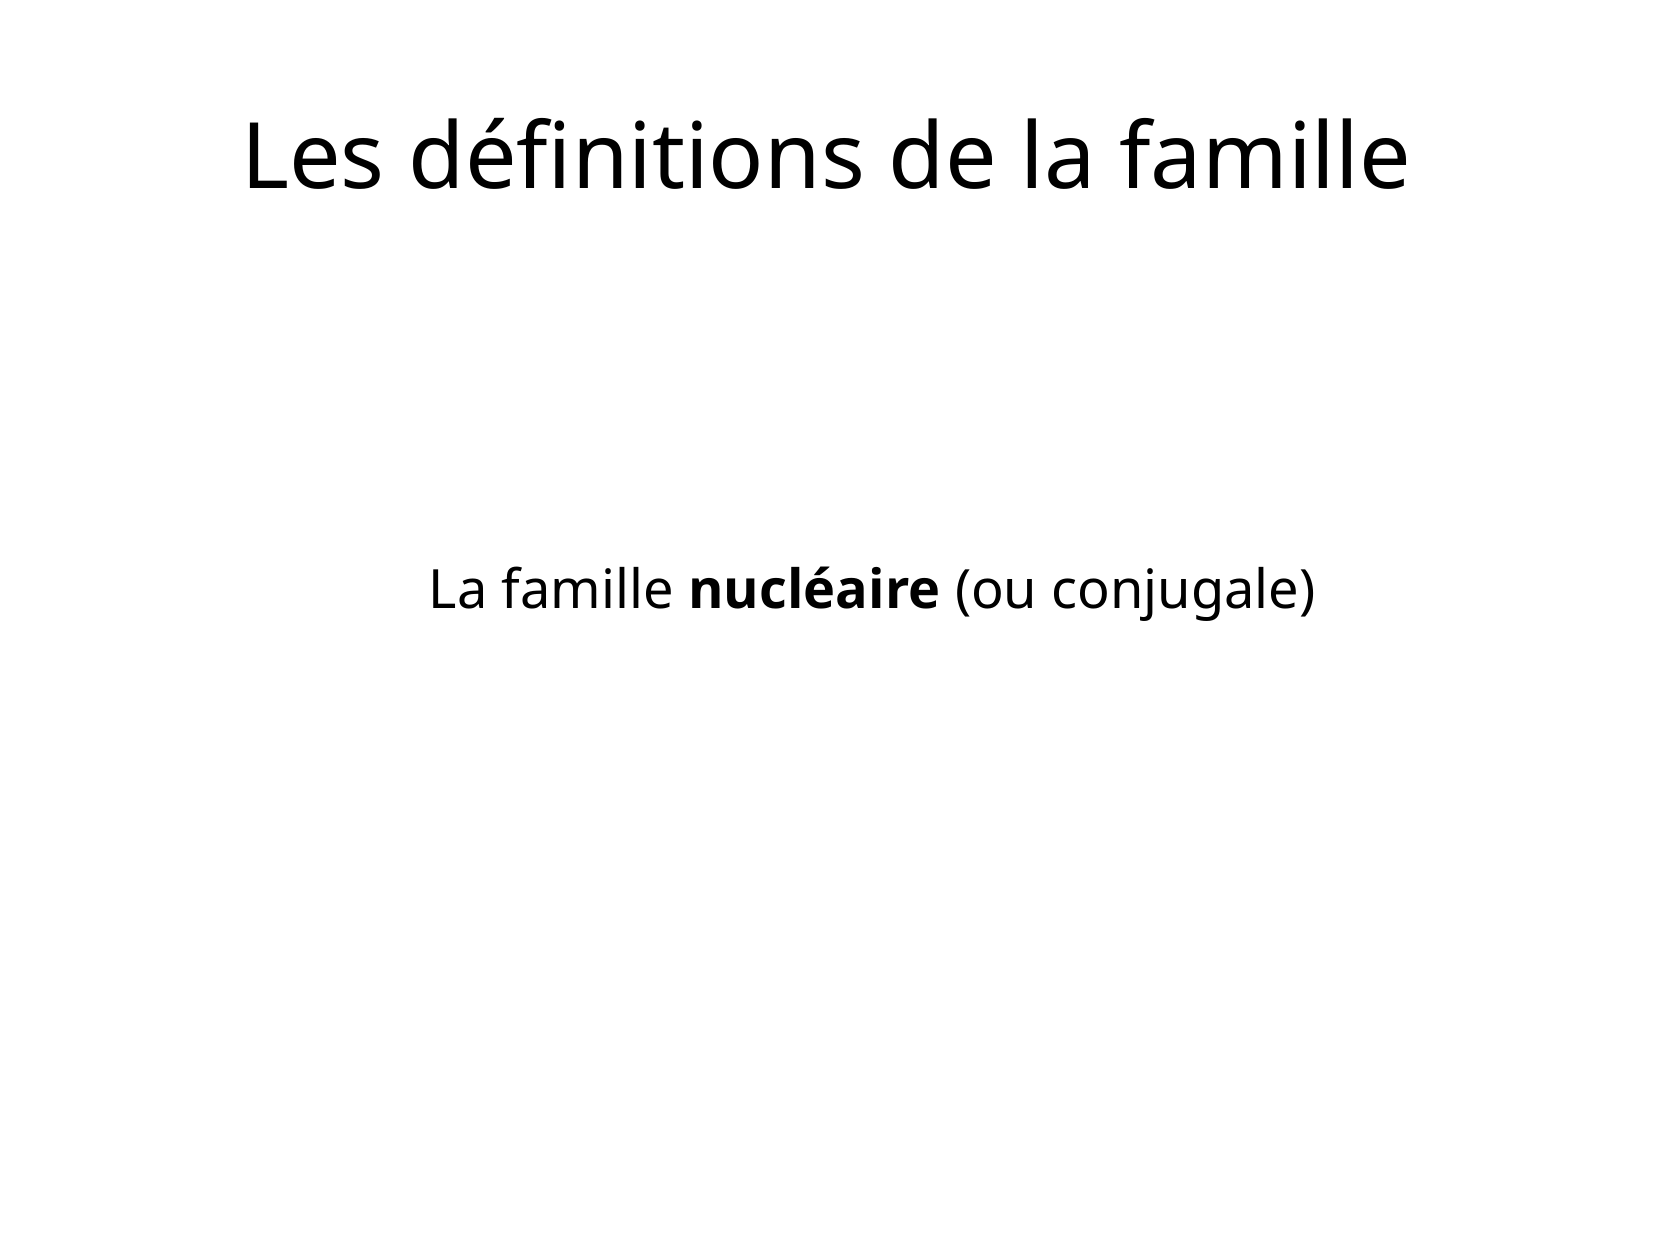

# Les définitions de la famille
La famille nucléaire (ou conjugale)